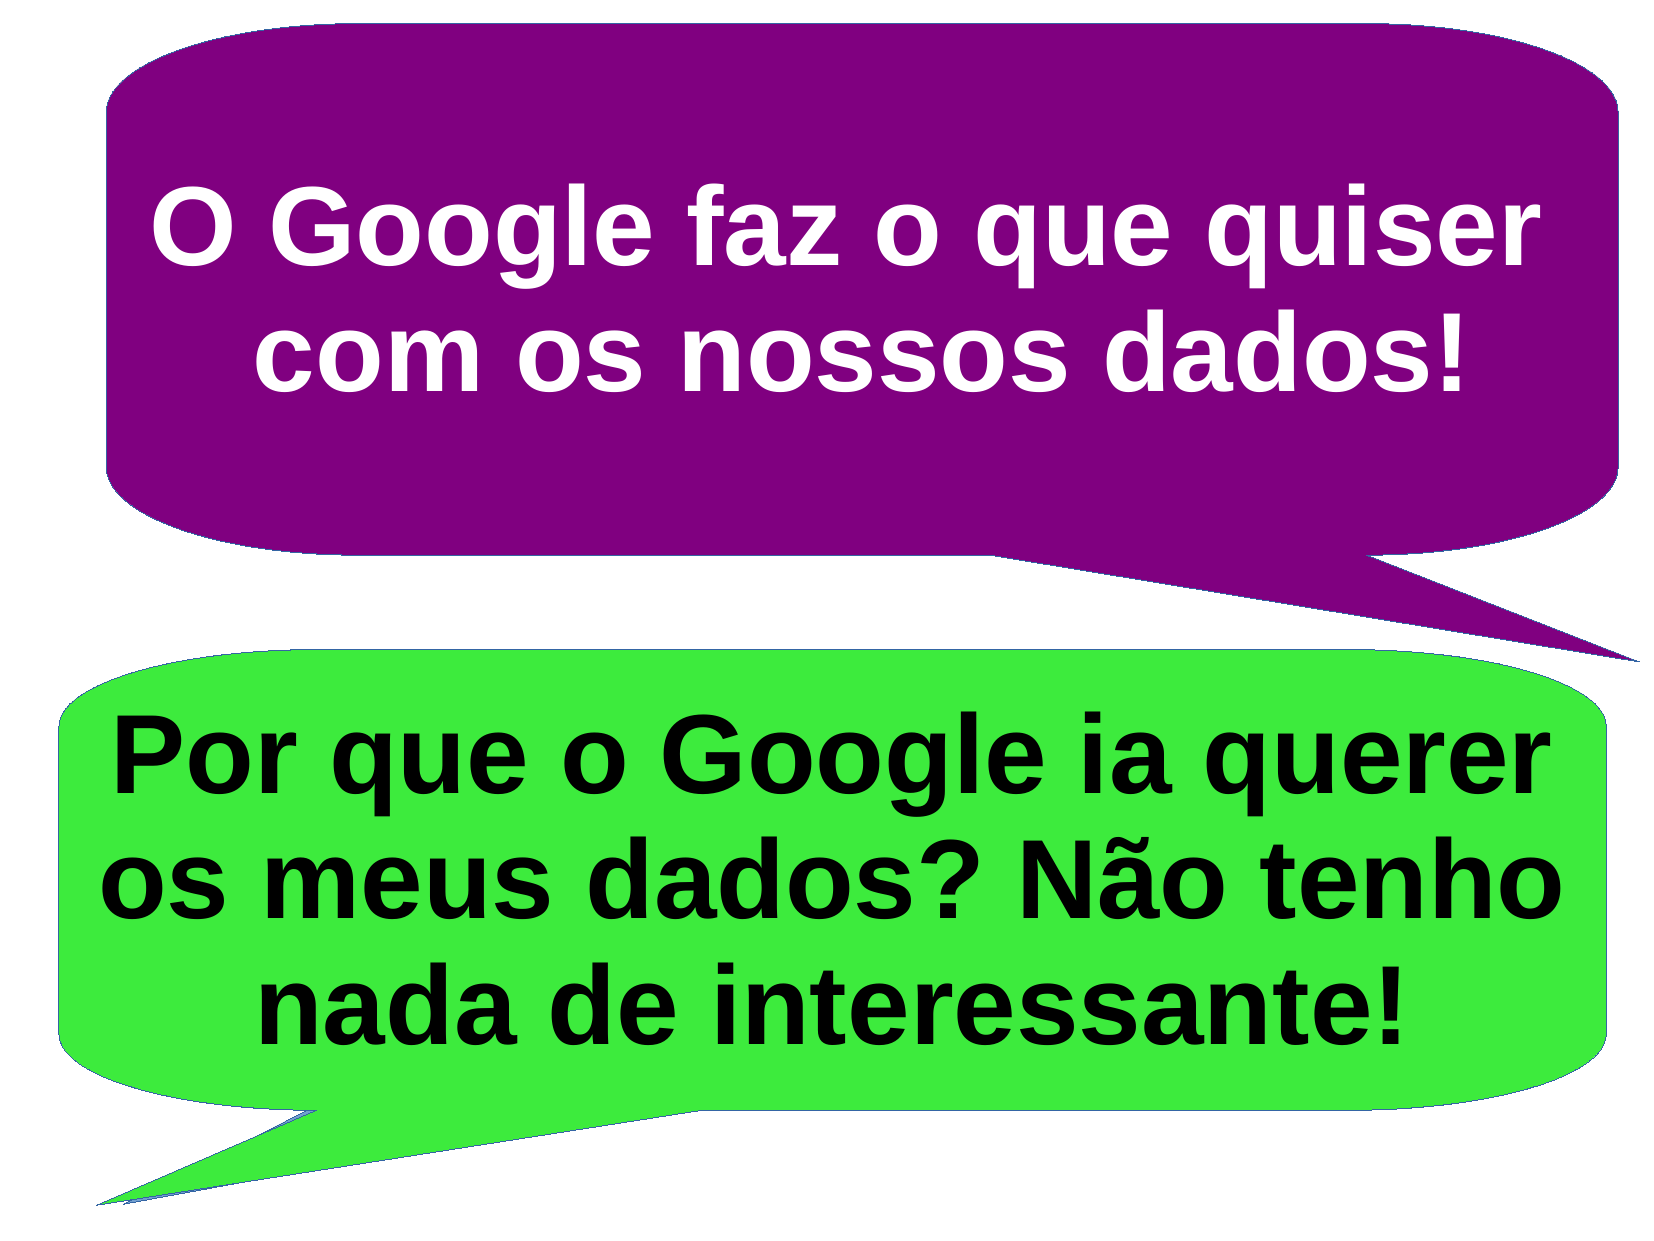

O Google faz o que quiser
com os nossos dados!
Por que o Google ia querer
os meus dados? Não tenho
nada de interessante!
Que teoria da conspiração